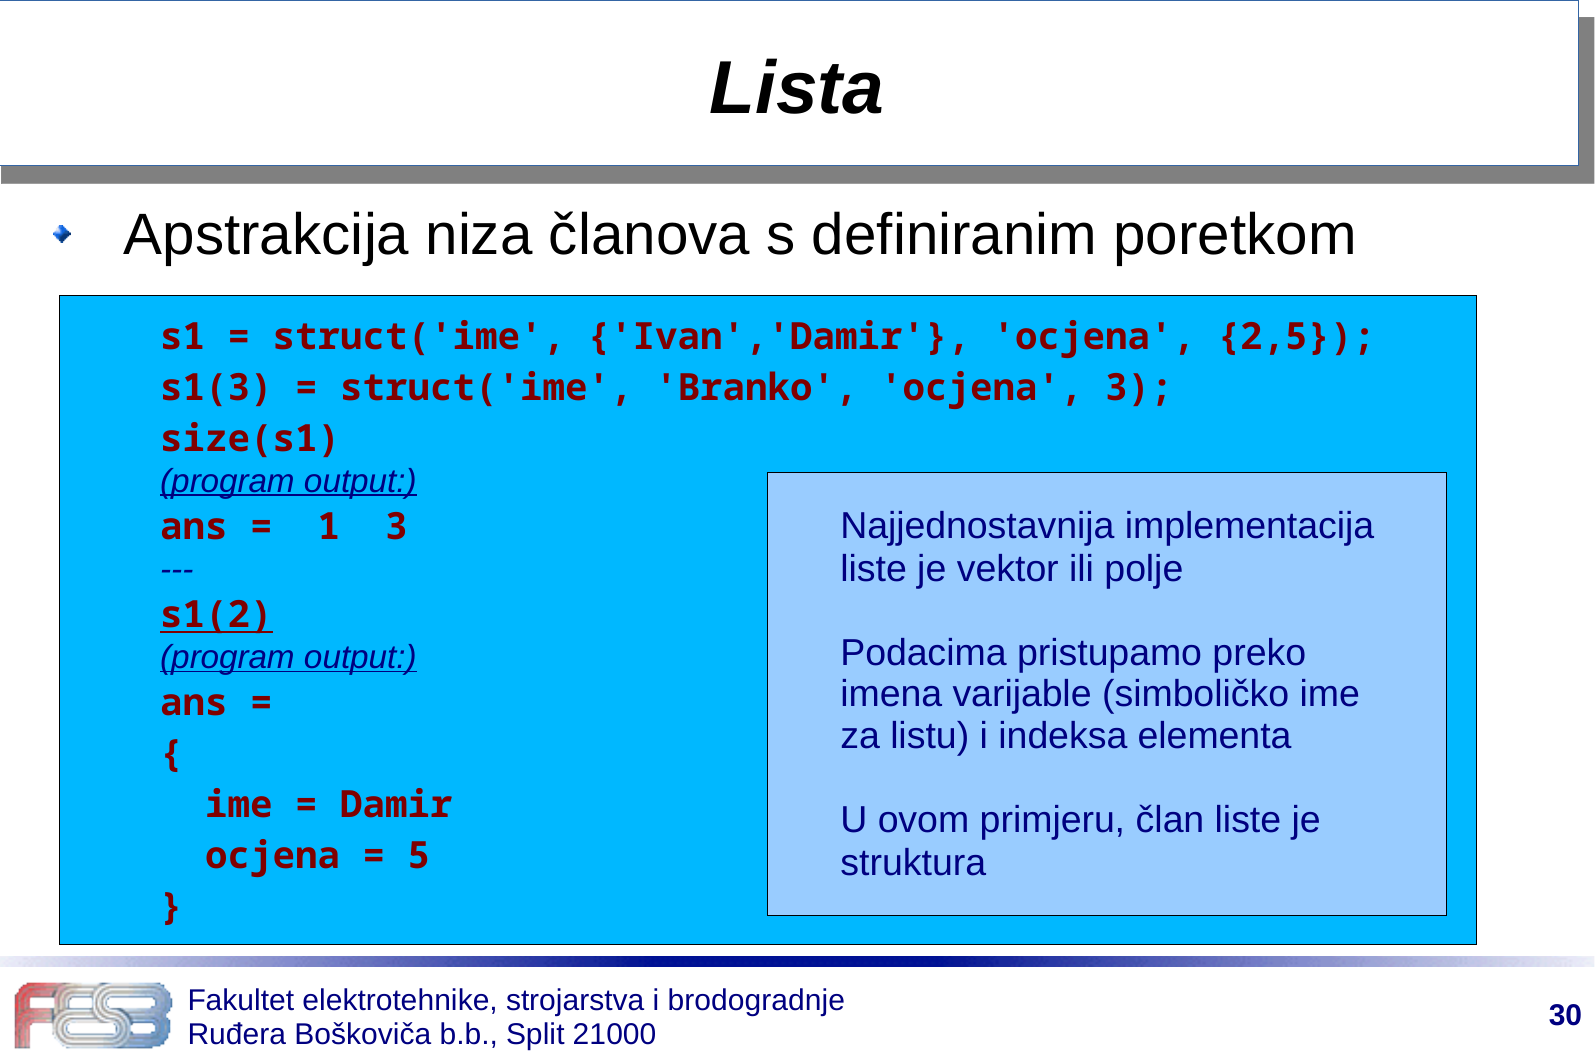

# Lista
Apstrakcija niza članova s definiranim poretkom
s1 = struct('ime', {'Ivan','Damir'}, 'ocjena', {2,5});
s1(3) = struct('ime', 'Branko', 'ocjena', 3);
size(s1)
(program output:)
ans = 1 3
---
s1(2)
(program output:)
ans =
{
 ime = Damir
 ocjena = 5
}
Najjednostavnija implementacija
liste je vektor ili polje
Podacima pristupamo preko
imena varijable (simboličko ime
za listu) i indeksa elementa
U ovom primjeru, član liste je
struktura